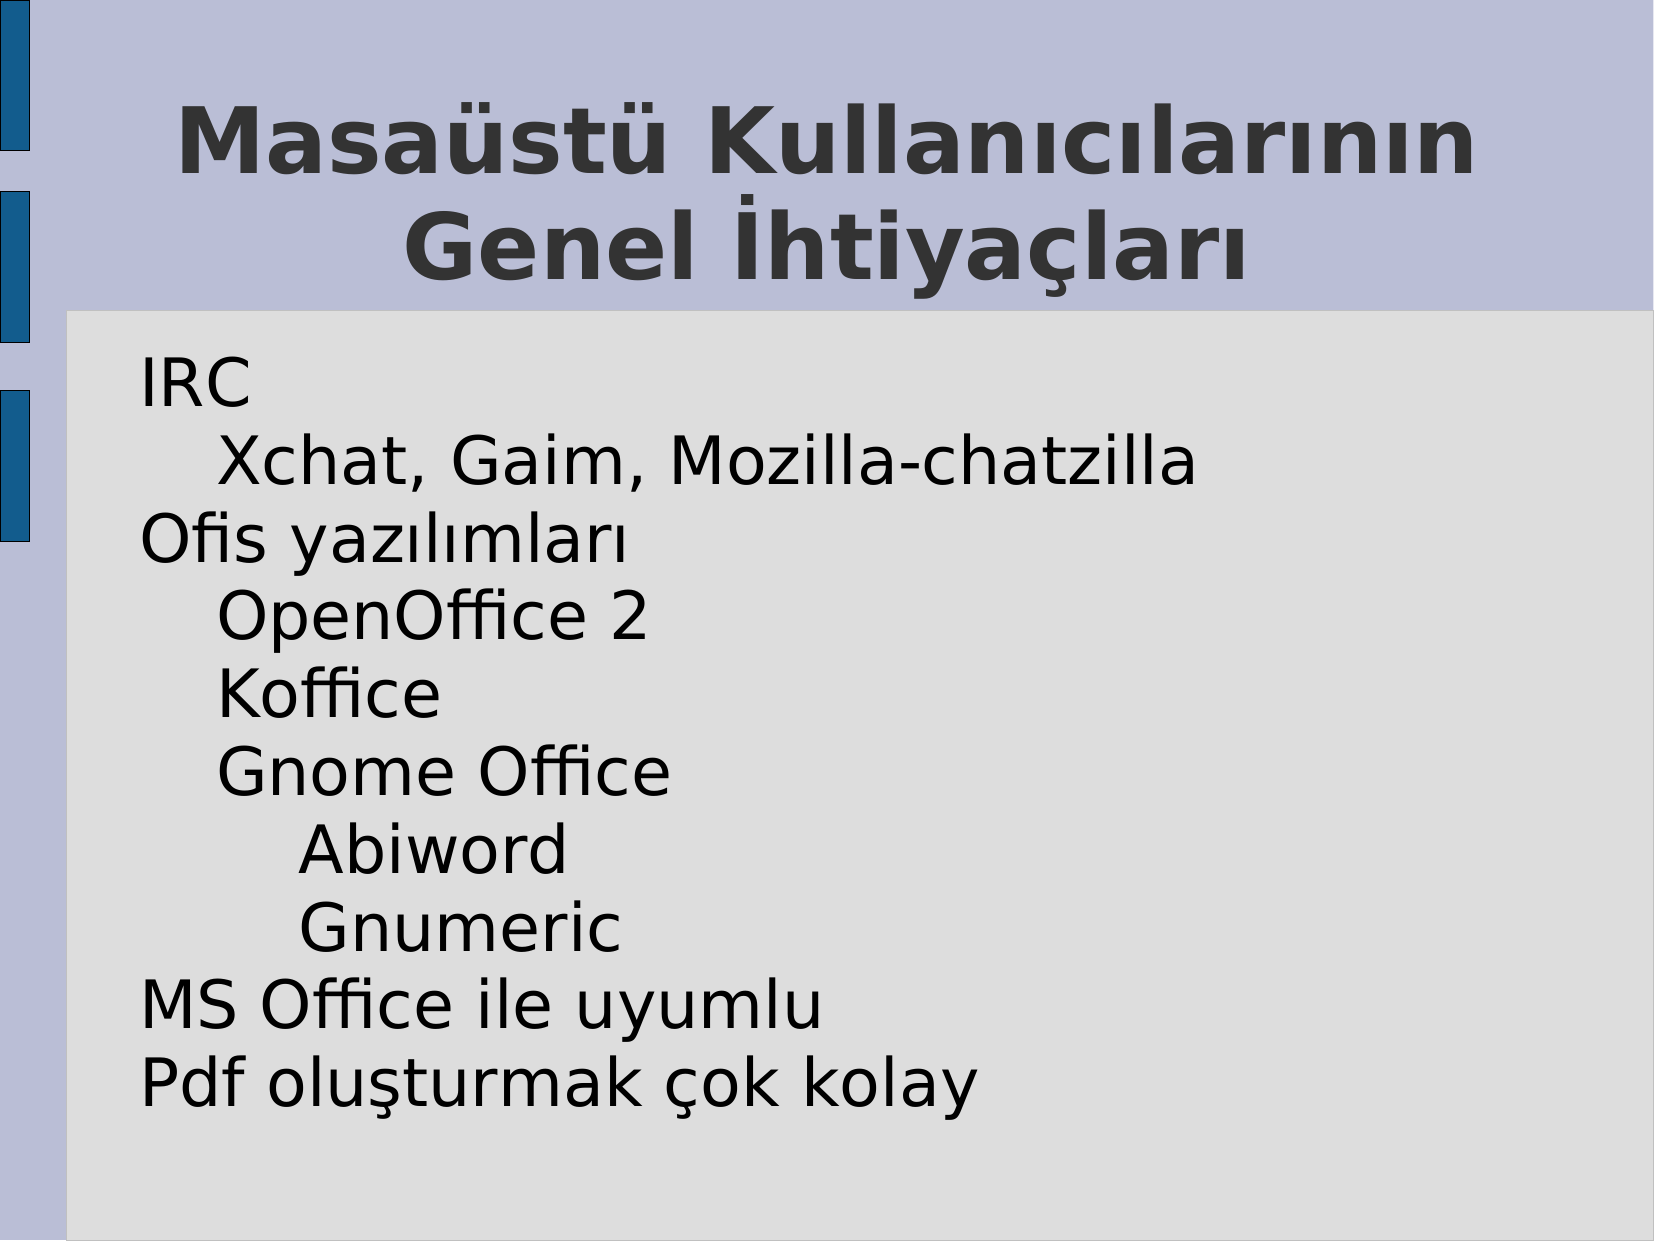

# Masaüstü Kullanıcılarının Genel İhtiyaçları
IRC
Xchat, Gaim, Mozilla-chatzilla
Ofis yazılımları
OpenOffice 2
Koffice
Gnome Office
Abiword
Gnumeric
MS Office ile uyumlu
Pdf oluşturmak çok kolay